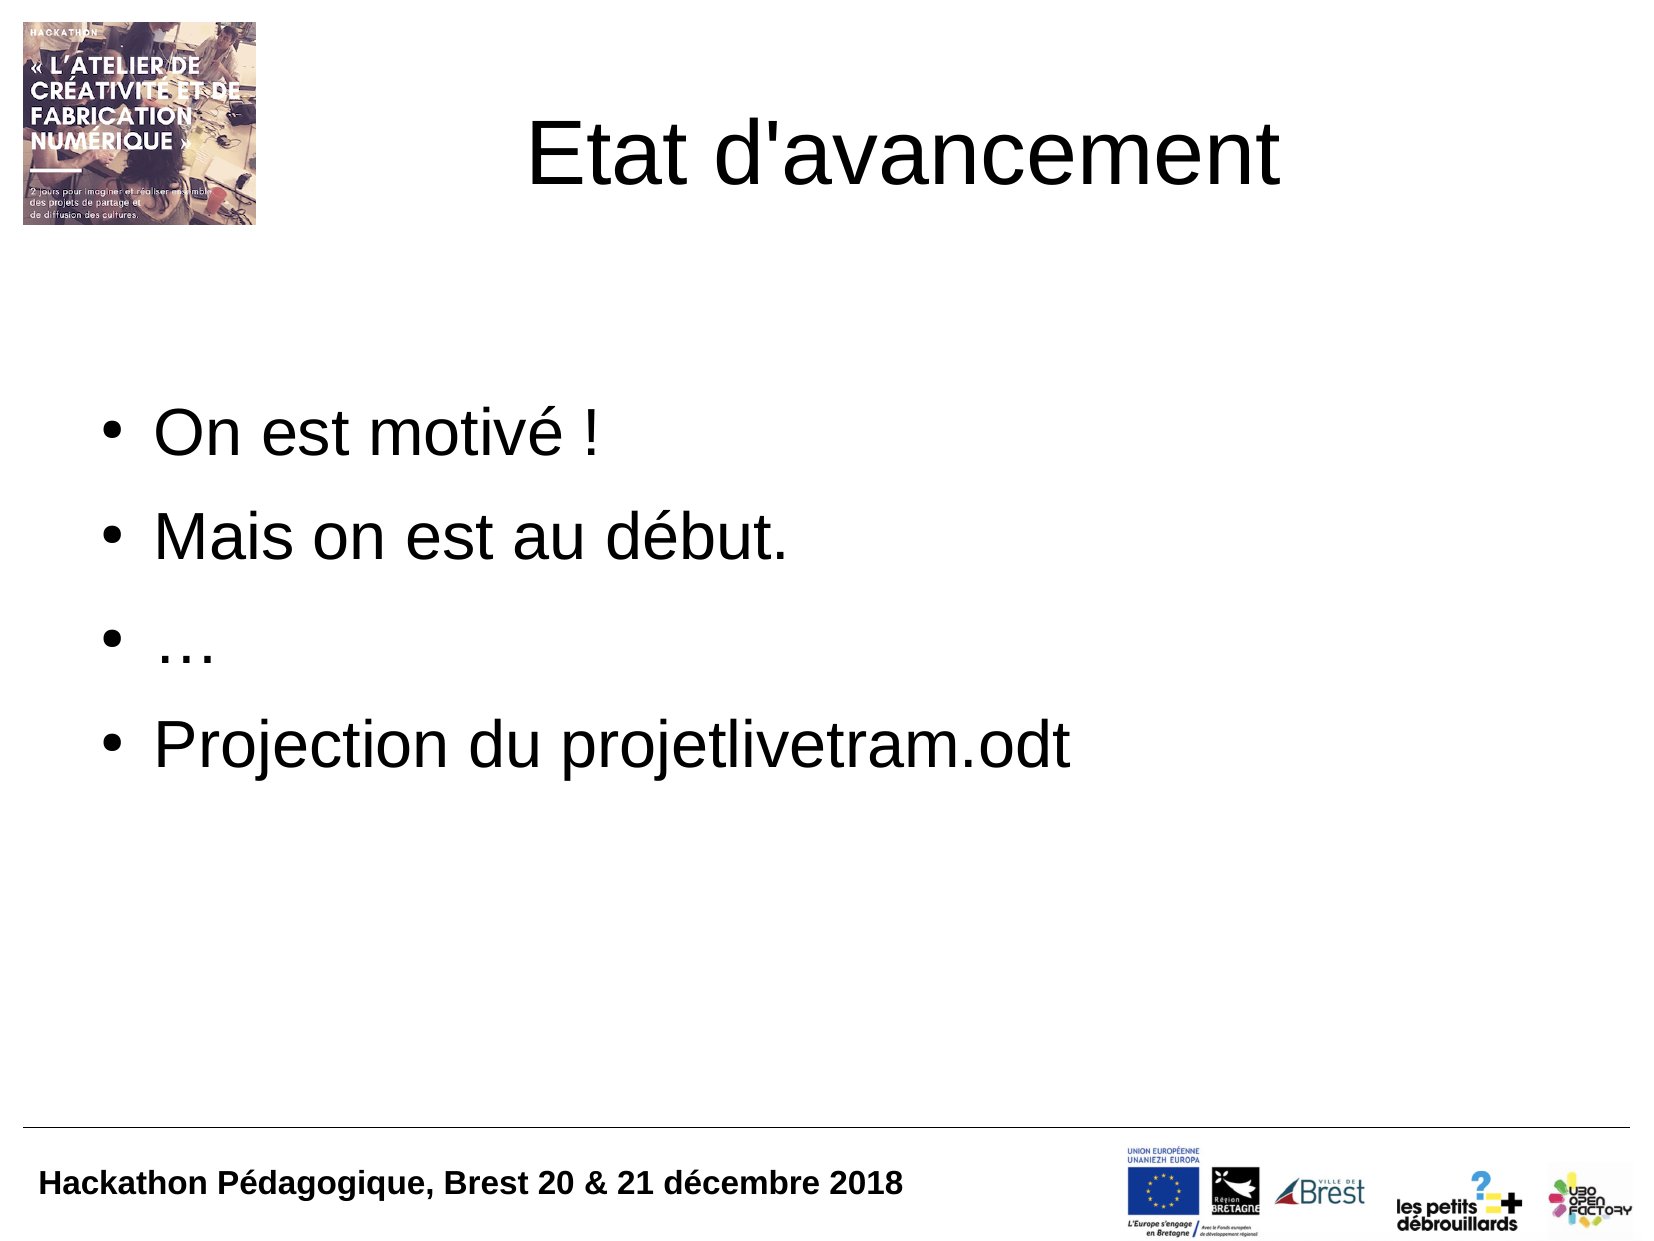

# Etat d'avancement
On est motivé !
Mais on est au début.
…
Projection du projetlivetram.odt
Hackathon Pédagogique, Brest 20 & 21 décembre 2018